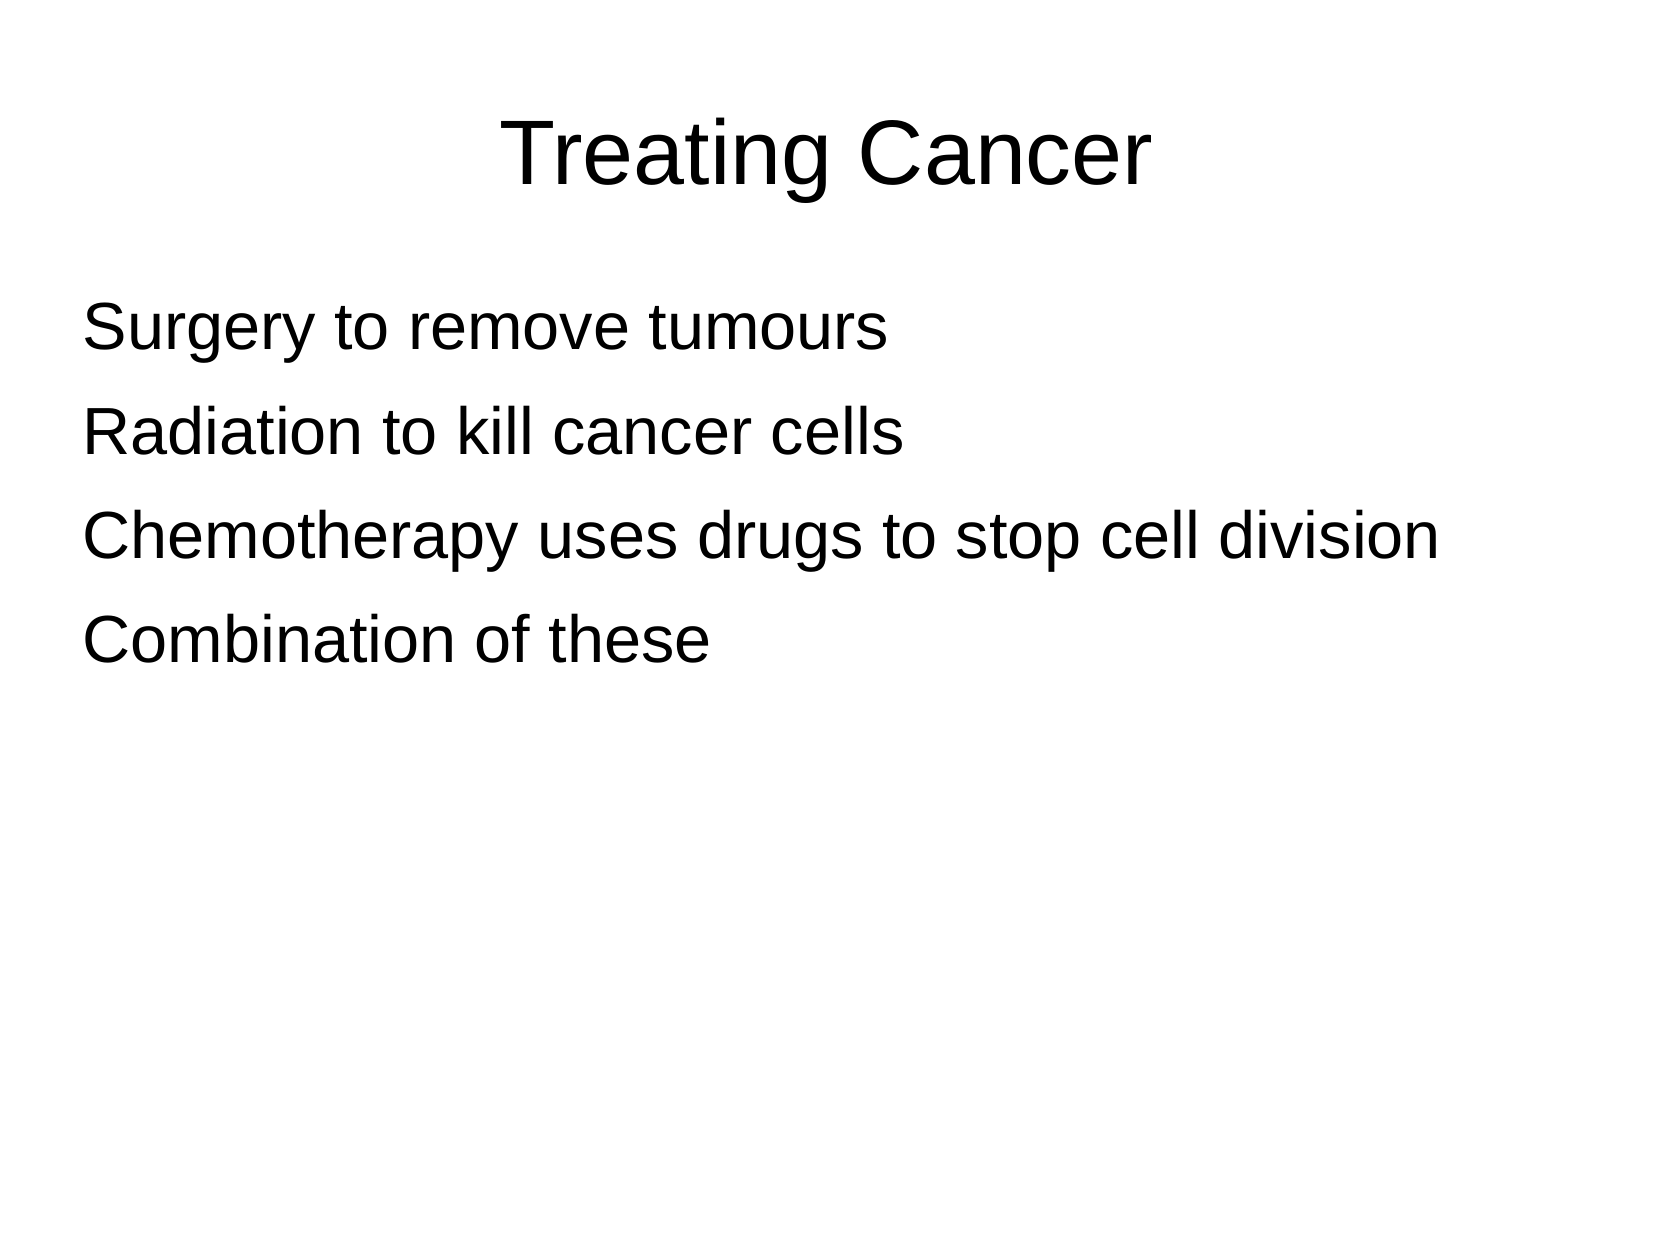

# Treating Cancer
Surgery to remove tumours
Radiation to kill cancer cells
Chemotherapy uses drugs to stop cell division
Combination of these